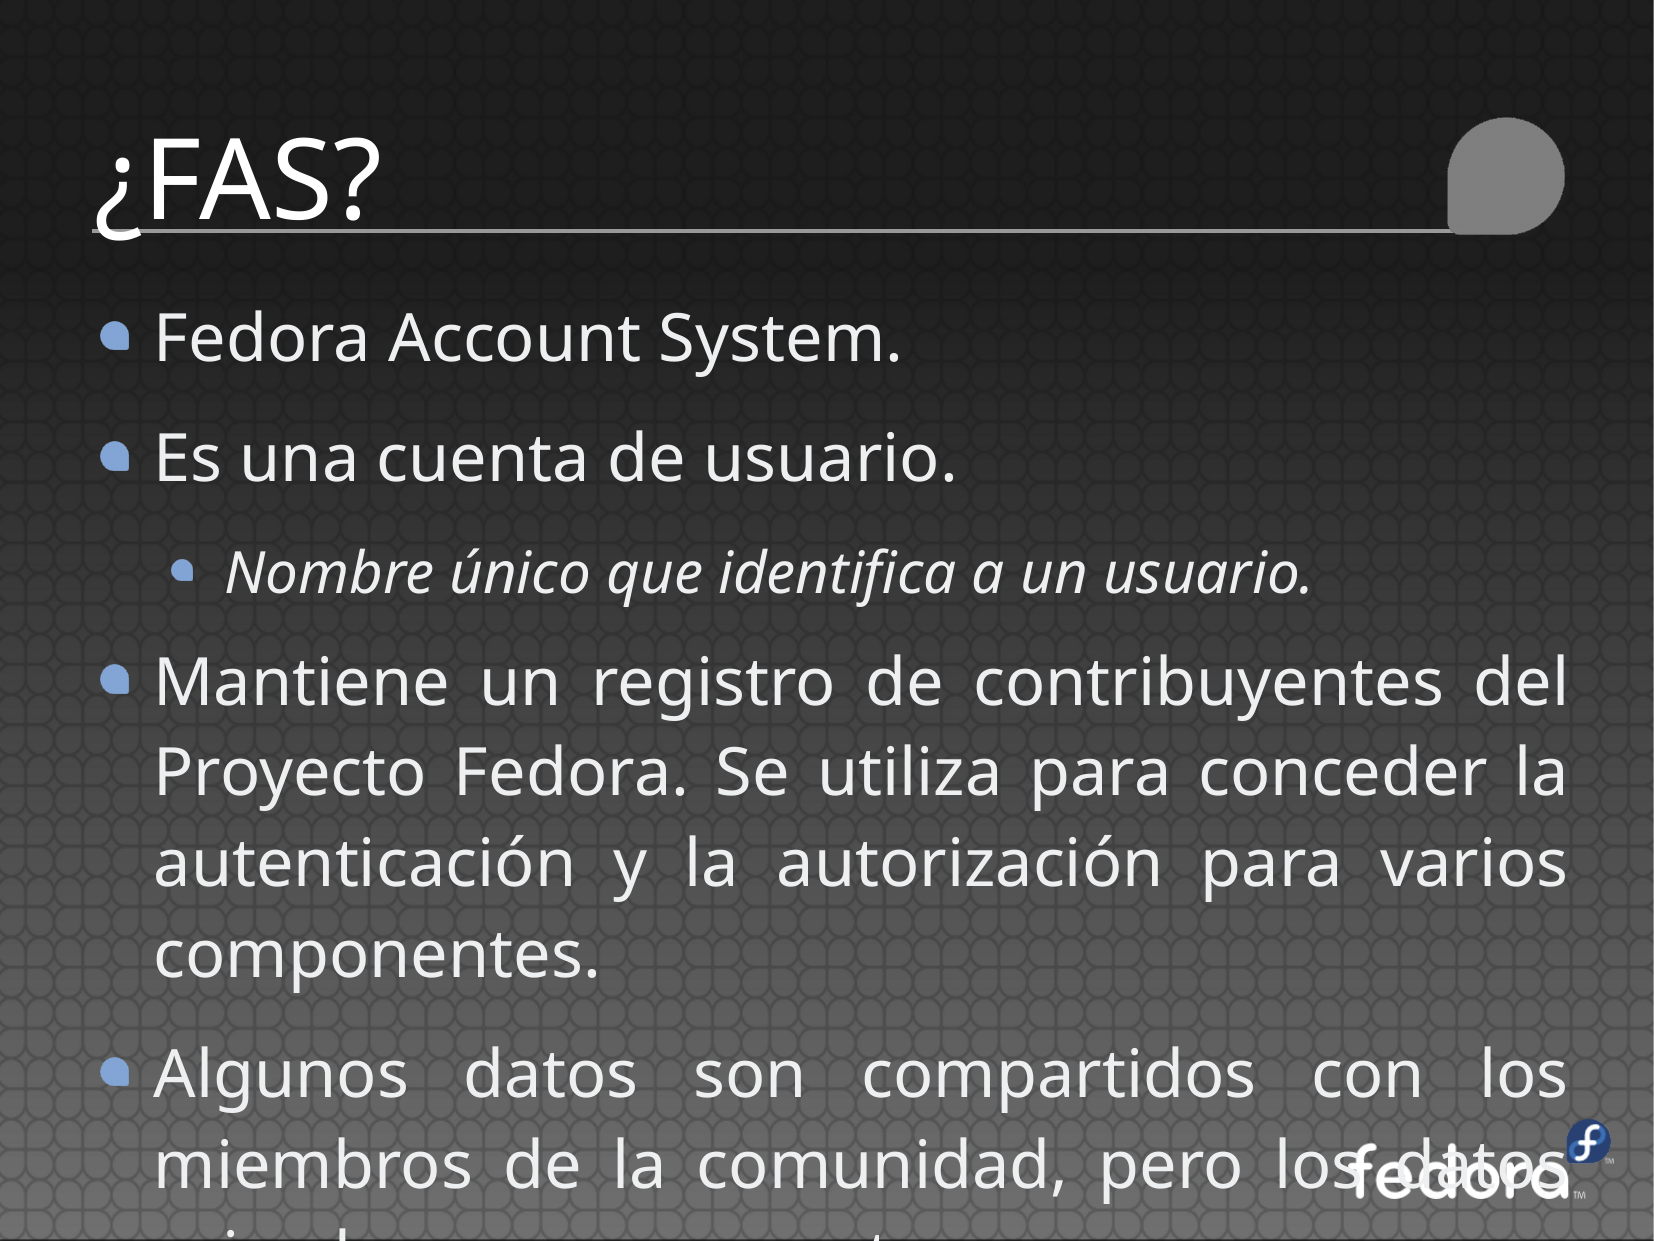

¿FAS?
# Fedora Account System.
Es una cuenta de usuario.
Nombre único que identifica a un usuario.
Mantiene un registro de contribuyentes del Proyecto Fedora. Se utiliza para conceder la autenticación y la autorización para varios componentes.
Algunos datos son compartidos con los miembros de la comunidad, pero los datos privados no se comparten.